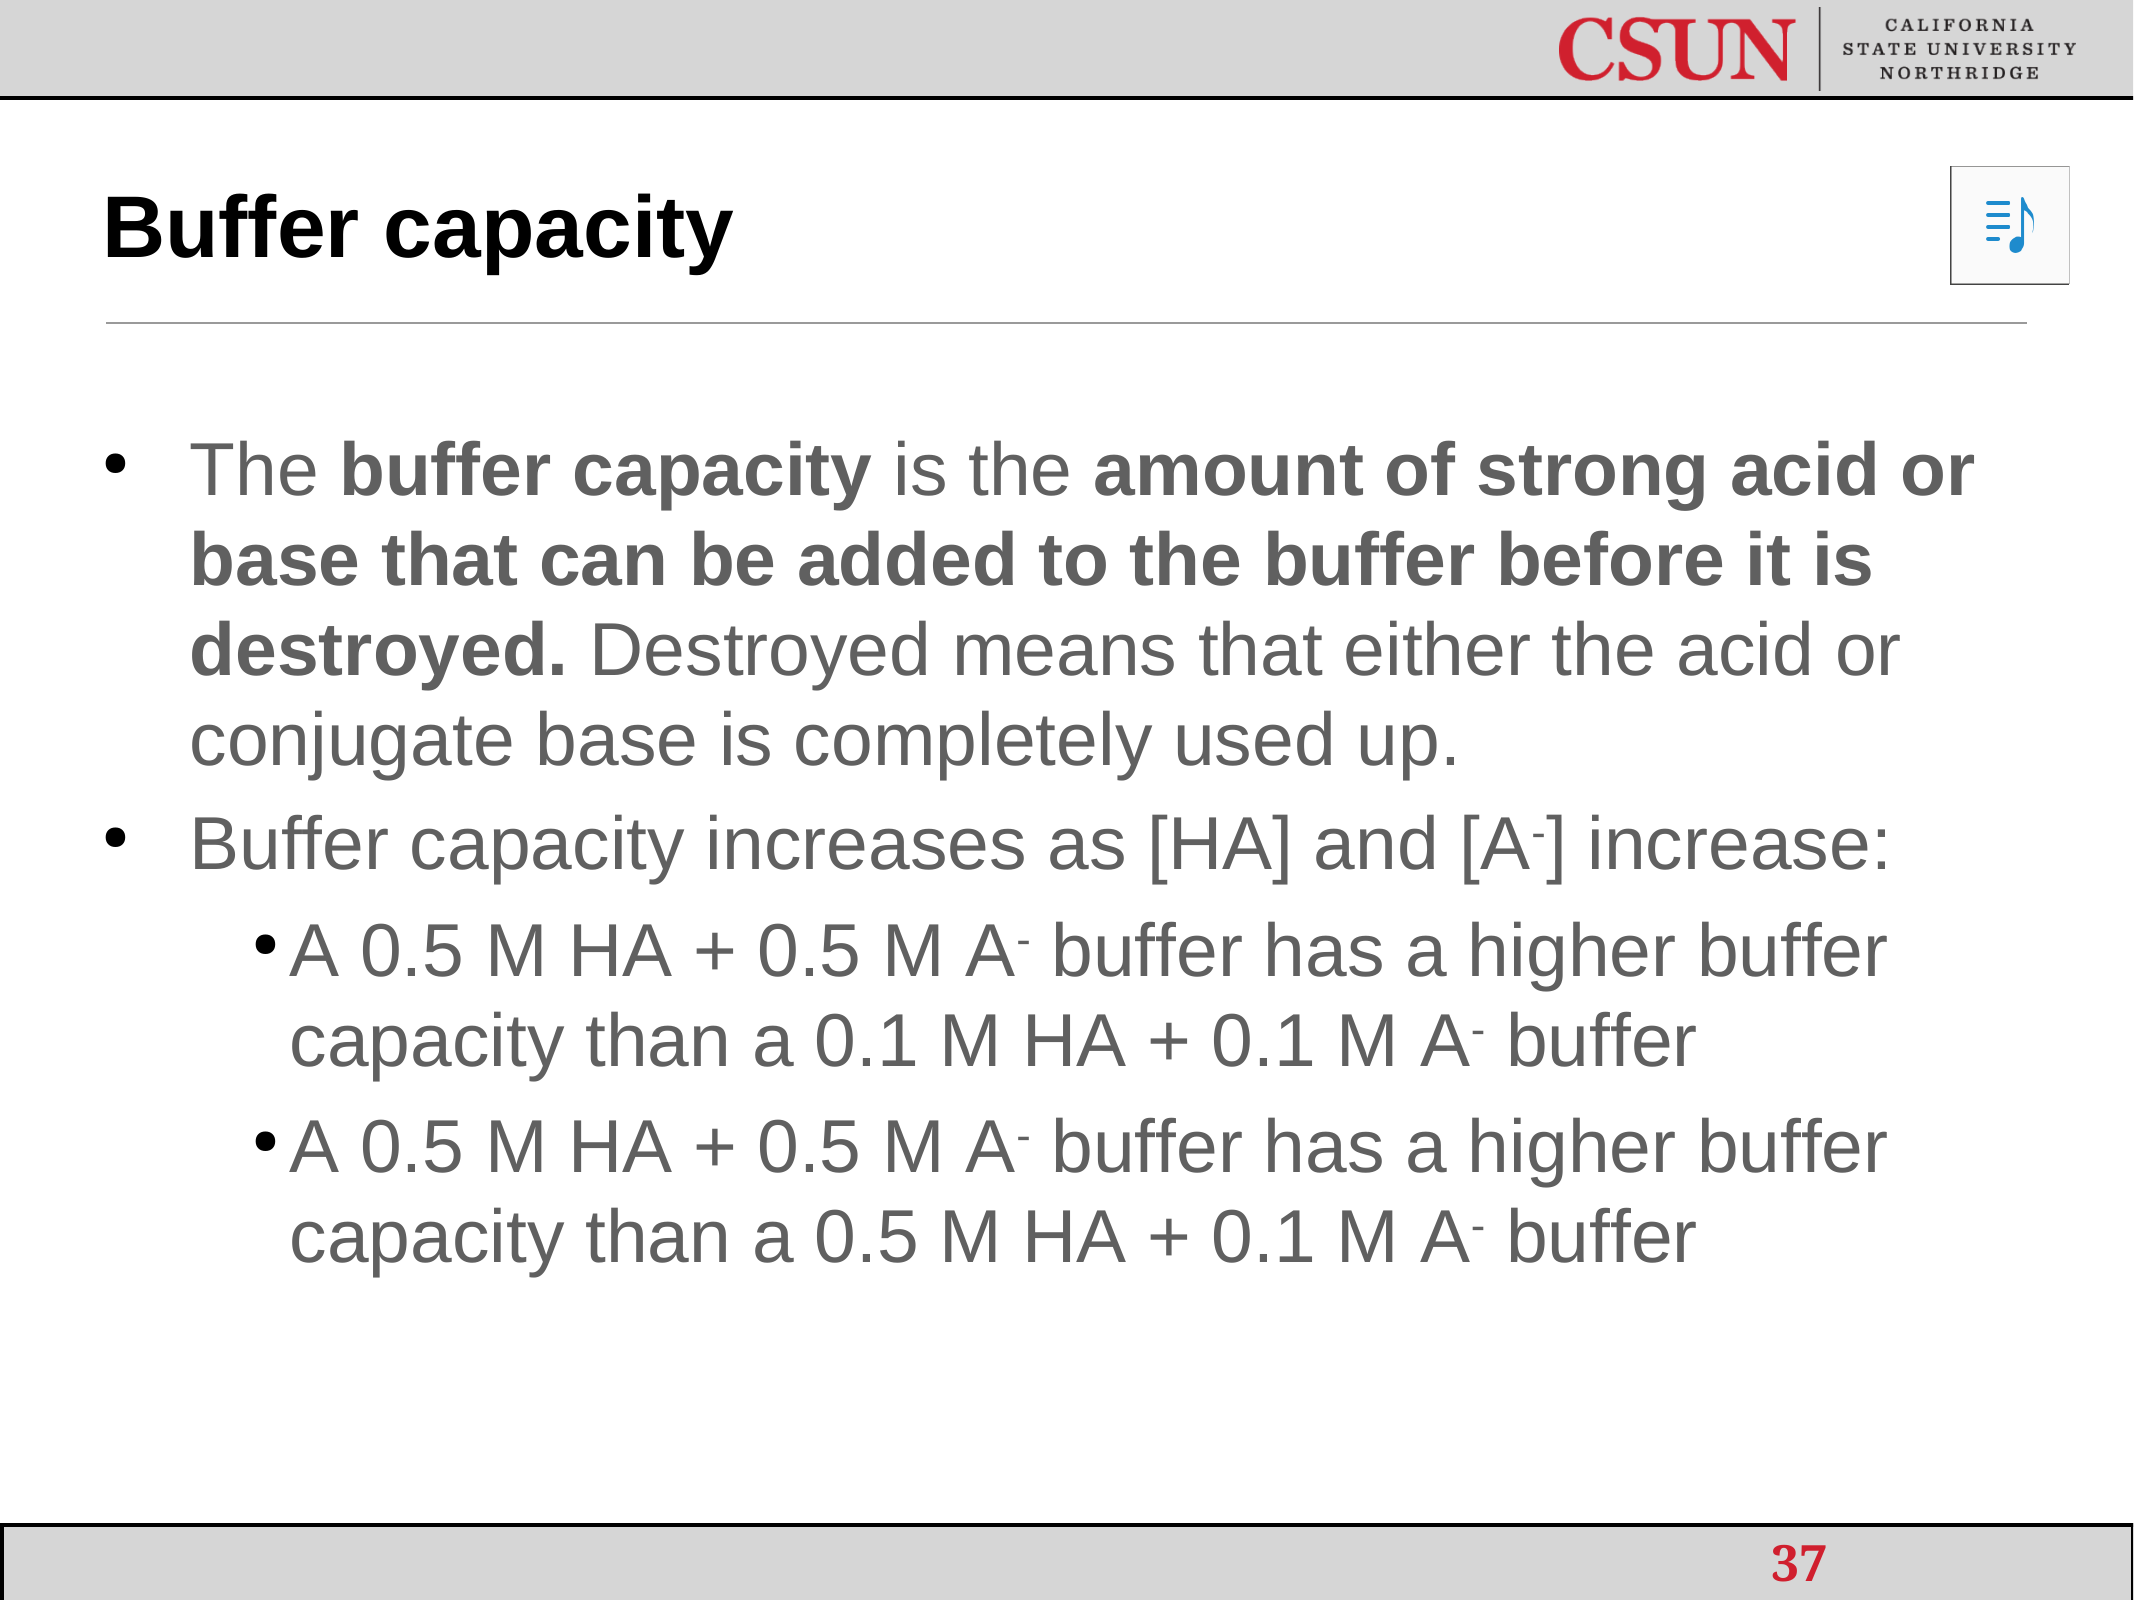

# Buffer capacity
The buffer capacity is the amount of strong acid or base that can be added to the buffer before it is destroyed. Destroyed means that either the acid or conjugate base is completely used up.
Buffer capacity increases as [HA] and [A-] increase:
A 0.5 M HA + 0.5 M A- buffer has a higher buffer capacity than a 0.1 M HA + 0.1 M A- buffer
A 0.5 M HA + 0.5 M A- buffer has a higher buffer capacity than a 0.5 M HA + 0.1 M A- buffer
37